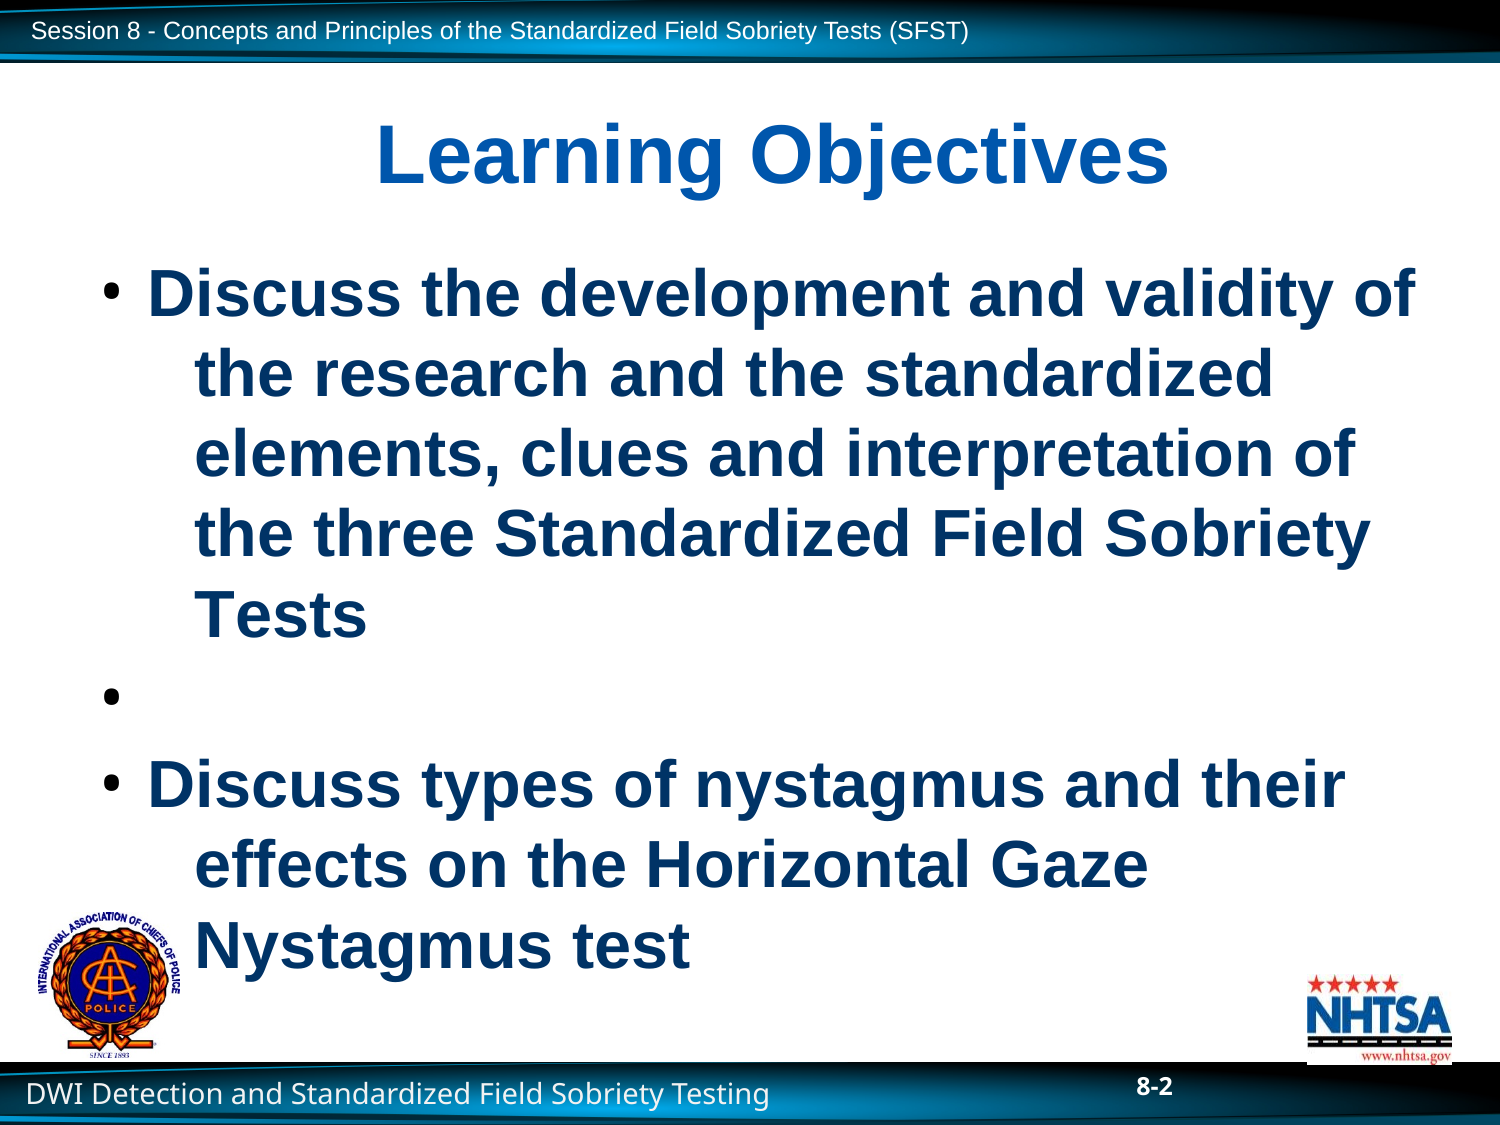

Learning Objectives
# Discuss the development and validity of the research and the standardized elements, clues and interpretation of the three Standardized Field Sobriety Tests
Discuss types of nystagmus and their effects on the Horizontal Gaze Nystagmus test
8-2